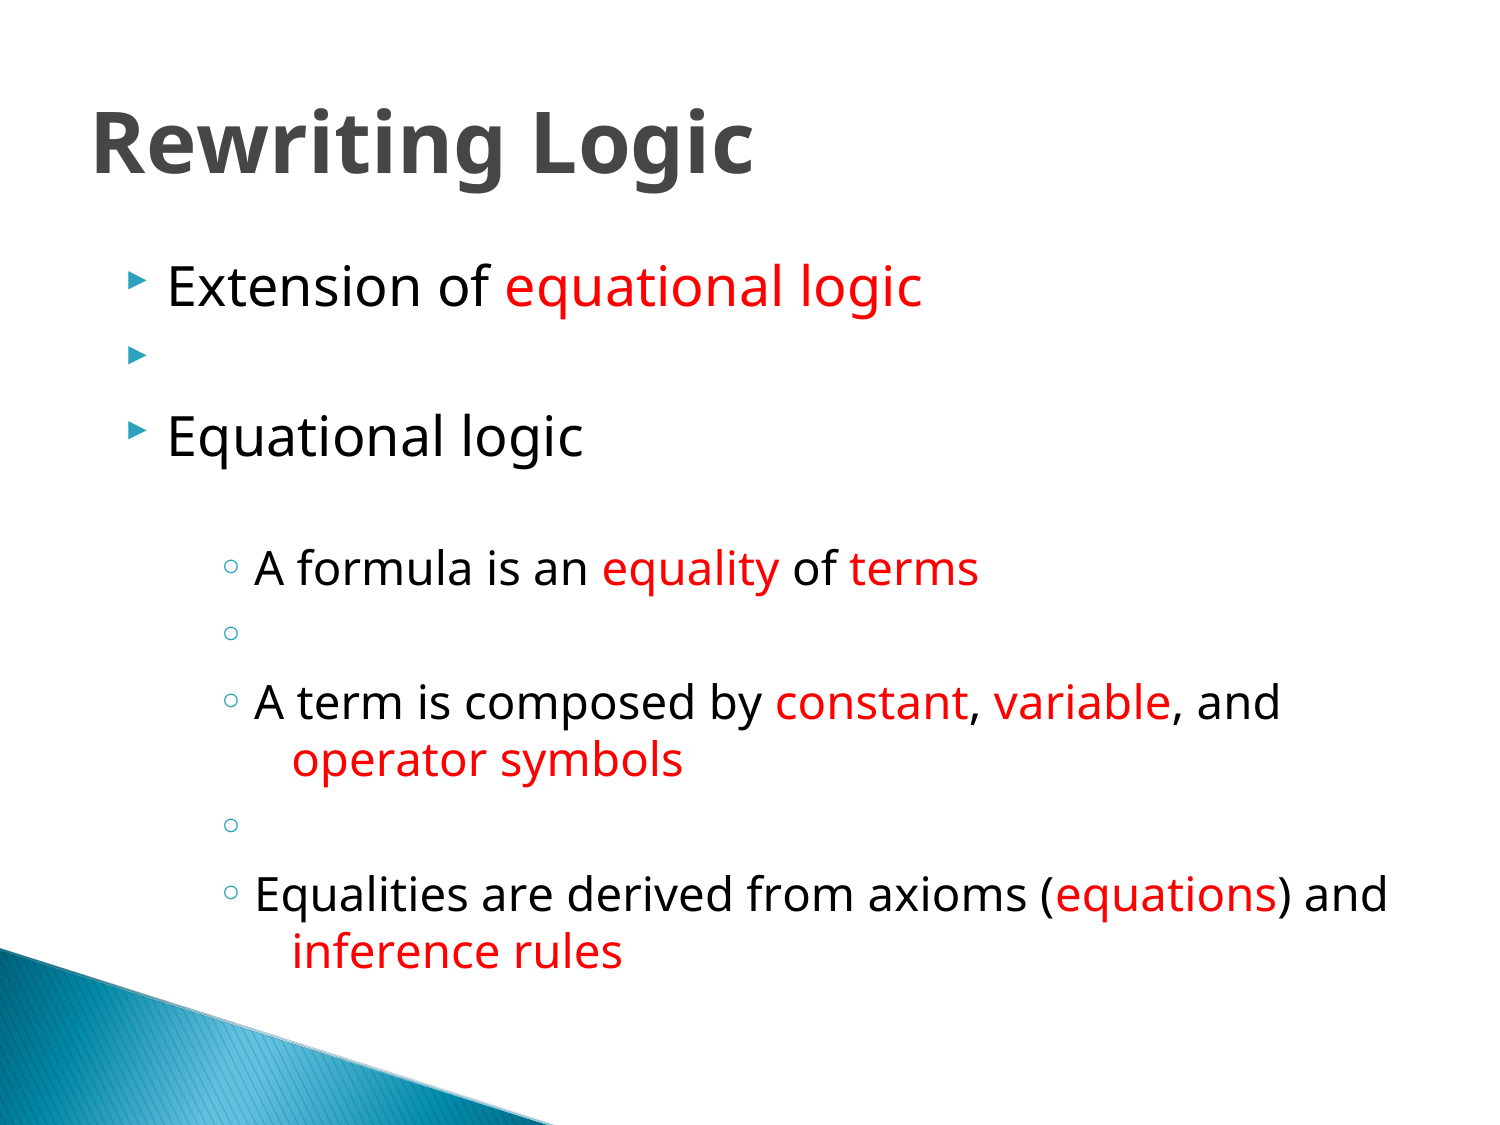

# Rewriting Logic
Extension of equational logic
Equational logic
A formula is an equality of terms
A term is composed by constant, variable, and operator symbols
Equalities are derived from axioms (equations) and inference rules